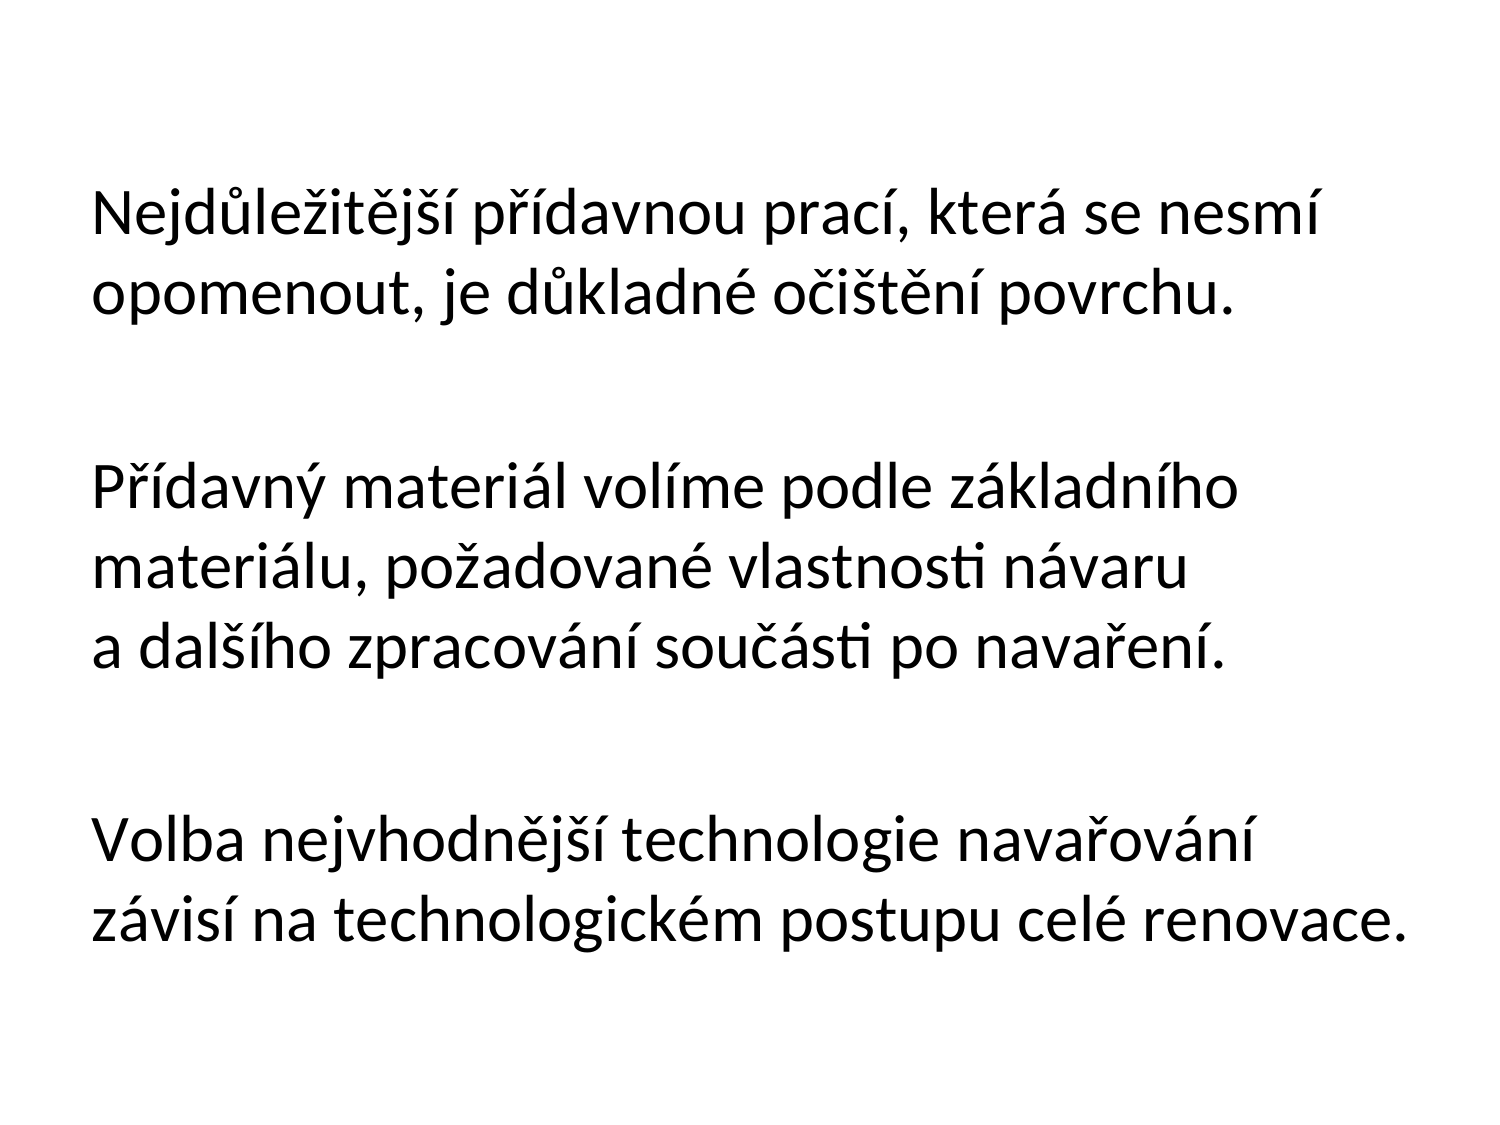

# Nejdůležitější přídavnou prací, která se nesmí opomenout, je důkladné očištění povrchu.
Přídavný materiál volíme podle základního materiálu, požadované vlastnosti návaru
a dalšího zpracování součásti po navaření.
Volba nejvhodnější technologie navařování závisí na technologickém postupu celé renovace.